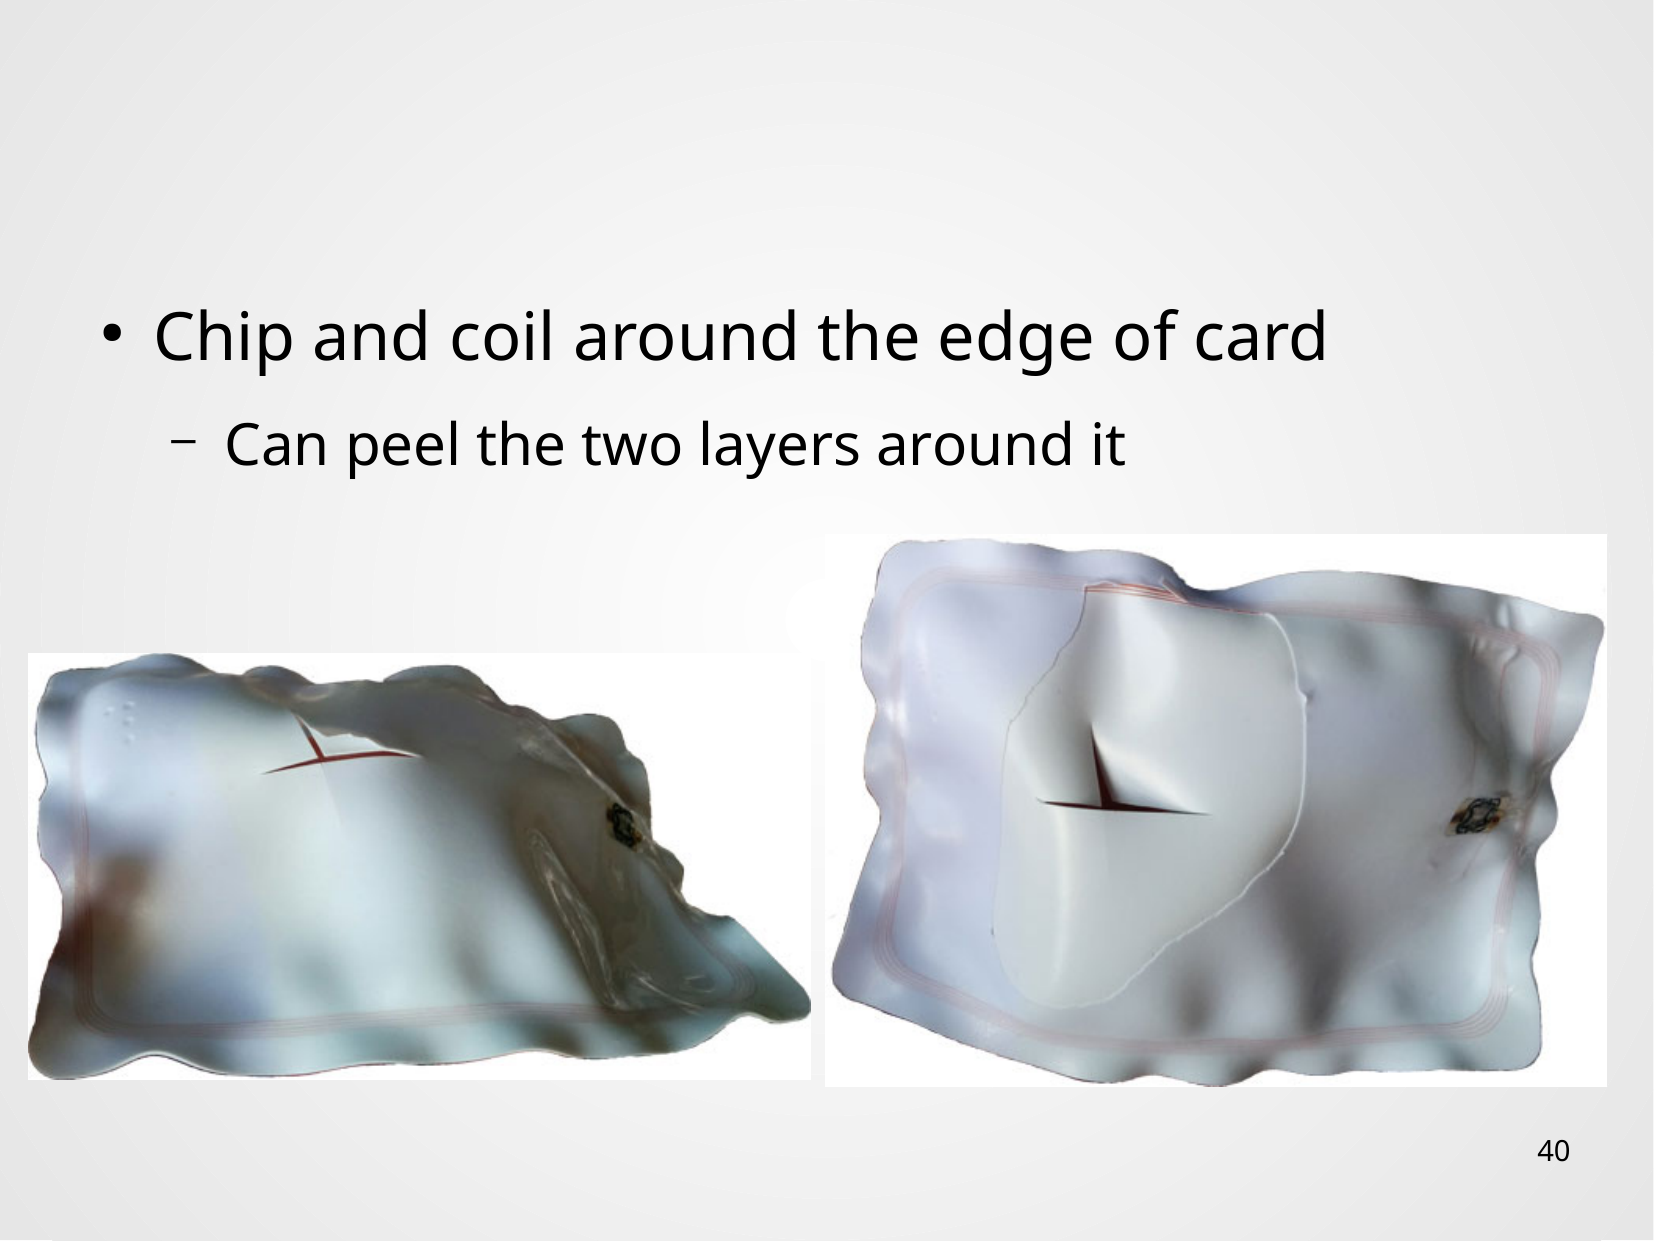

#
Chip and coil around the edge of card
Can peel the two layers around it
40